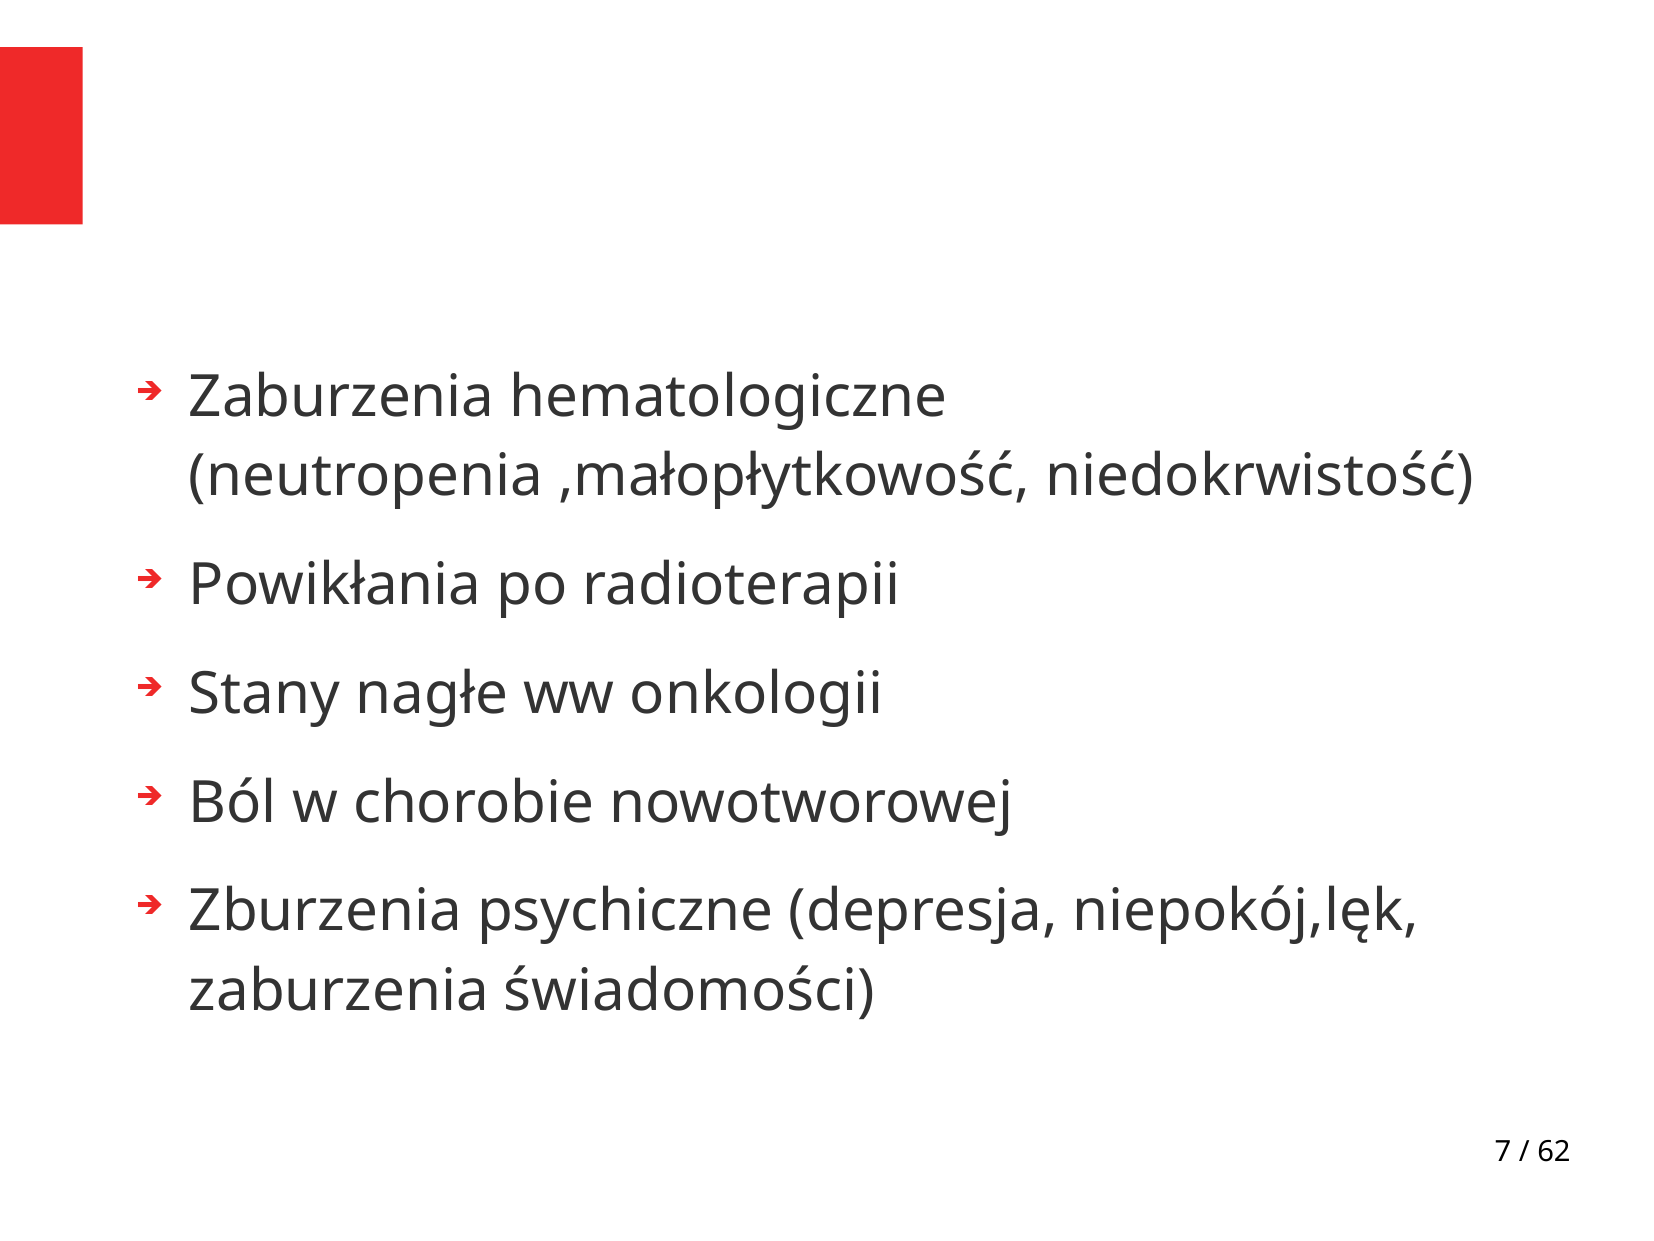

# Zaburzenia hematologiczne (neutropenia ,małopłytkowość, niedokrwistość)
Powikłania po radioterapii
Stany nagłe ww onkologii
Ból w chorobie nowotworowej
Zburzenia psychiczne (depresja, niepokój,lęk, zaburzenia świadomości)
7